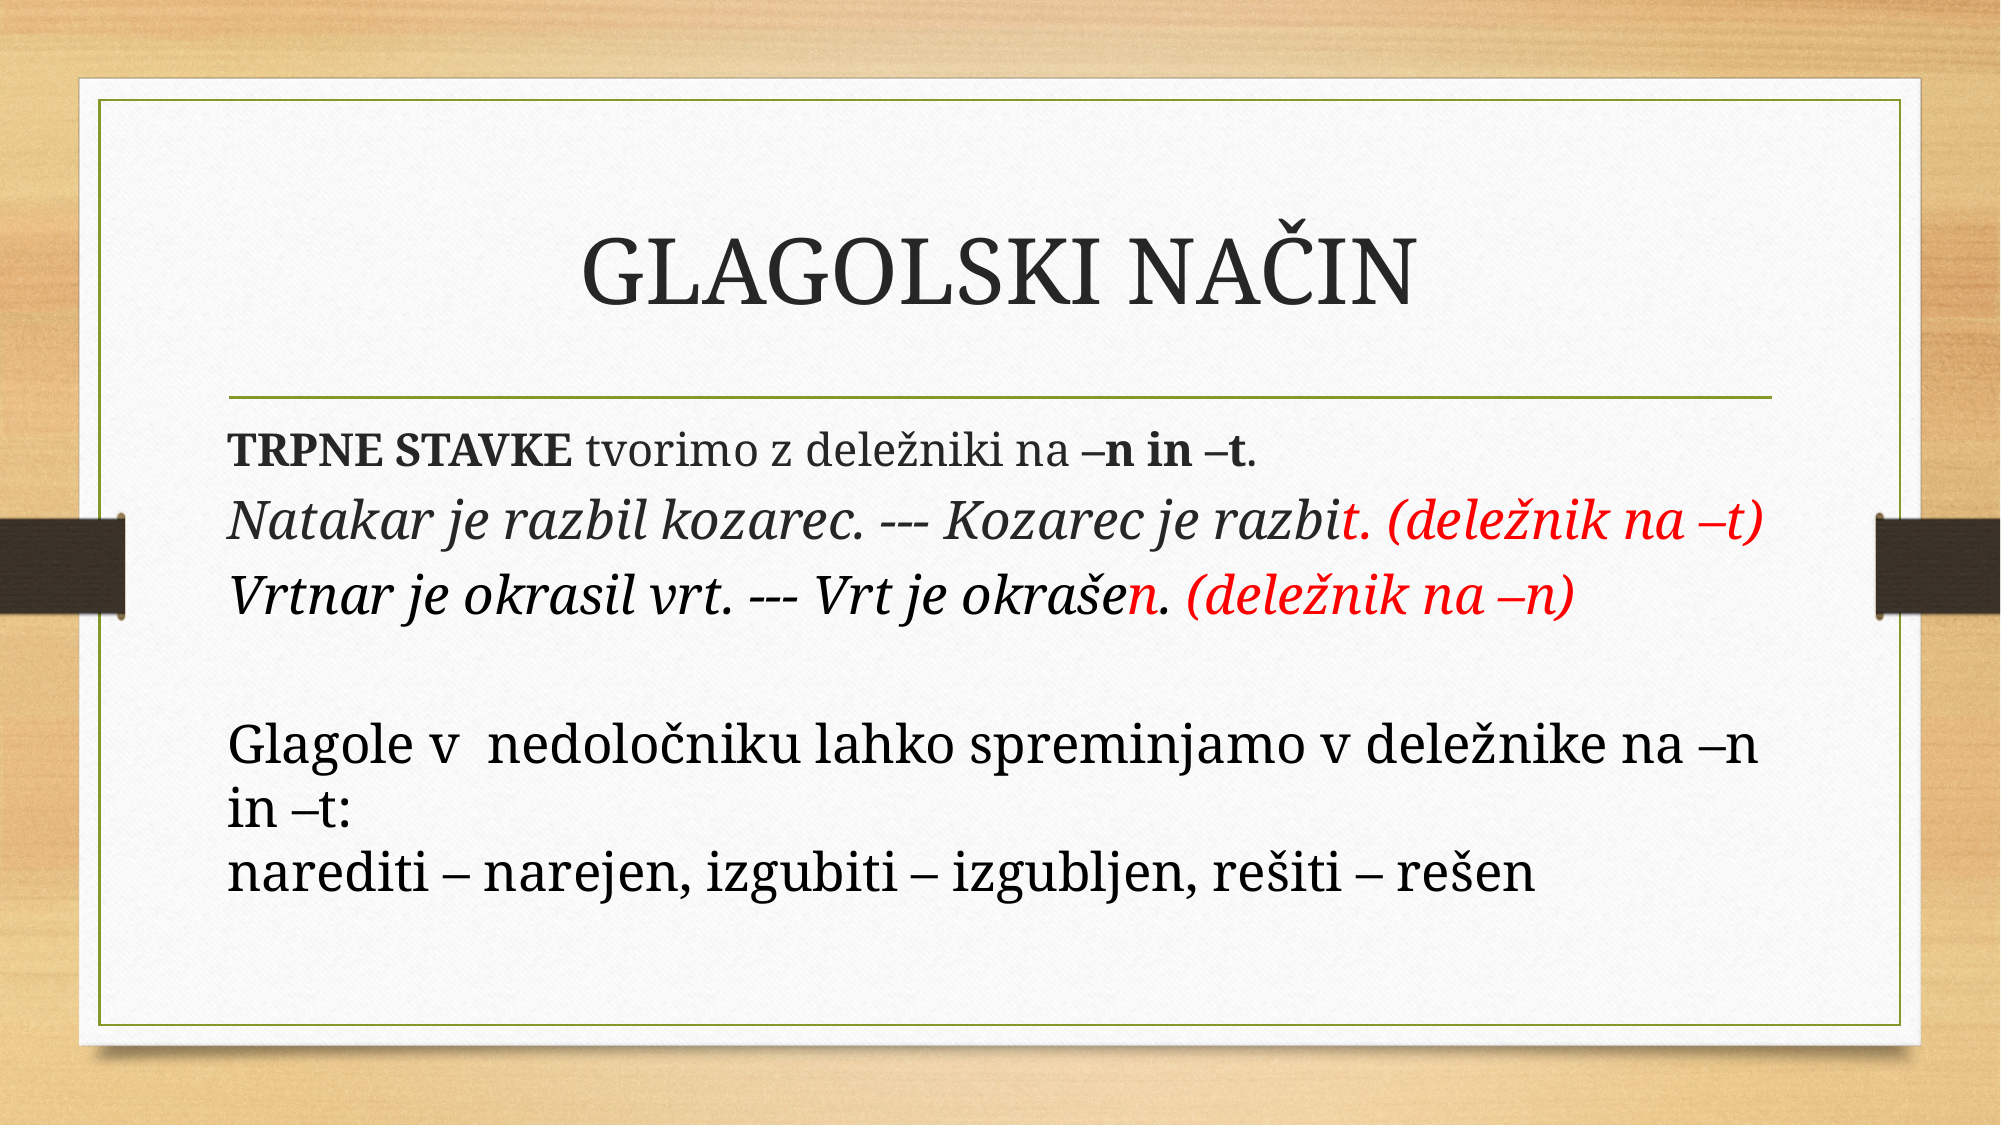

# GLAGOLSKI NAČIN
TRPNE STAVKE tvorimo z deležniki na –n in –t.
Natakar je razbil kozarec. --- Kozarec je razbit. (deležnik na –t)
Vrtnar je okrasil vrt. --- Vrt je okrašen. (deležnik na –n)
Glagole v nedoločniku lahko spreminjamo v deležnike na –n in –t:
narediti – narejen, izgubiti – izgubljen, rešiti – rešen